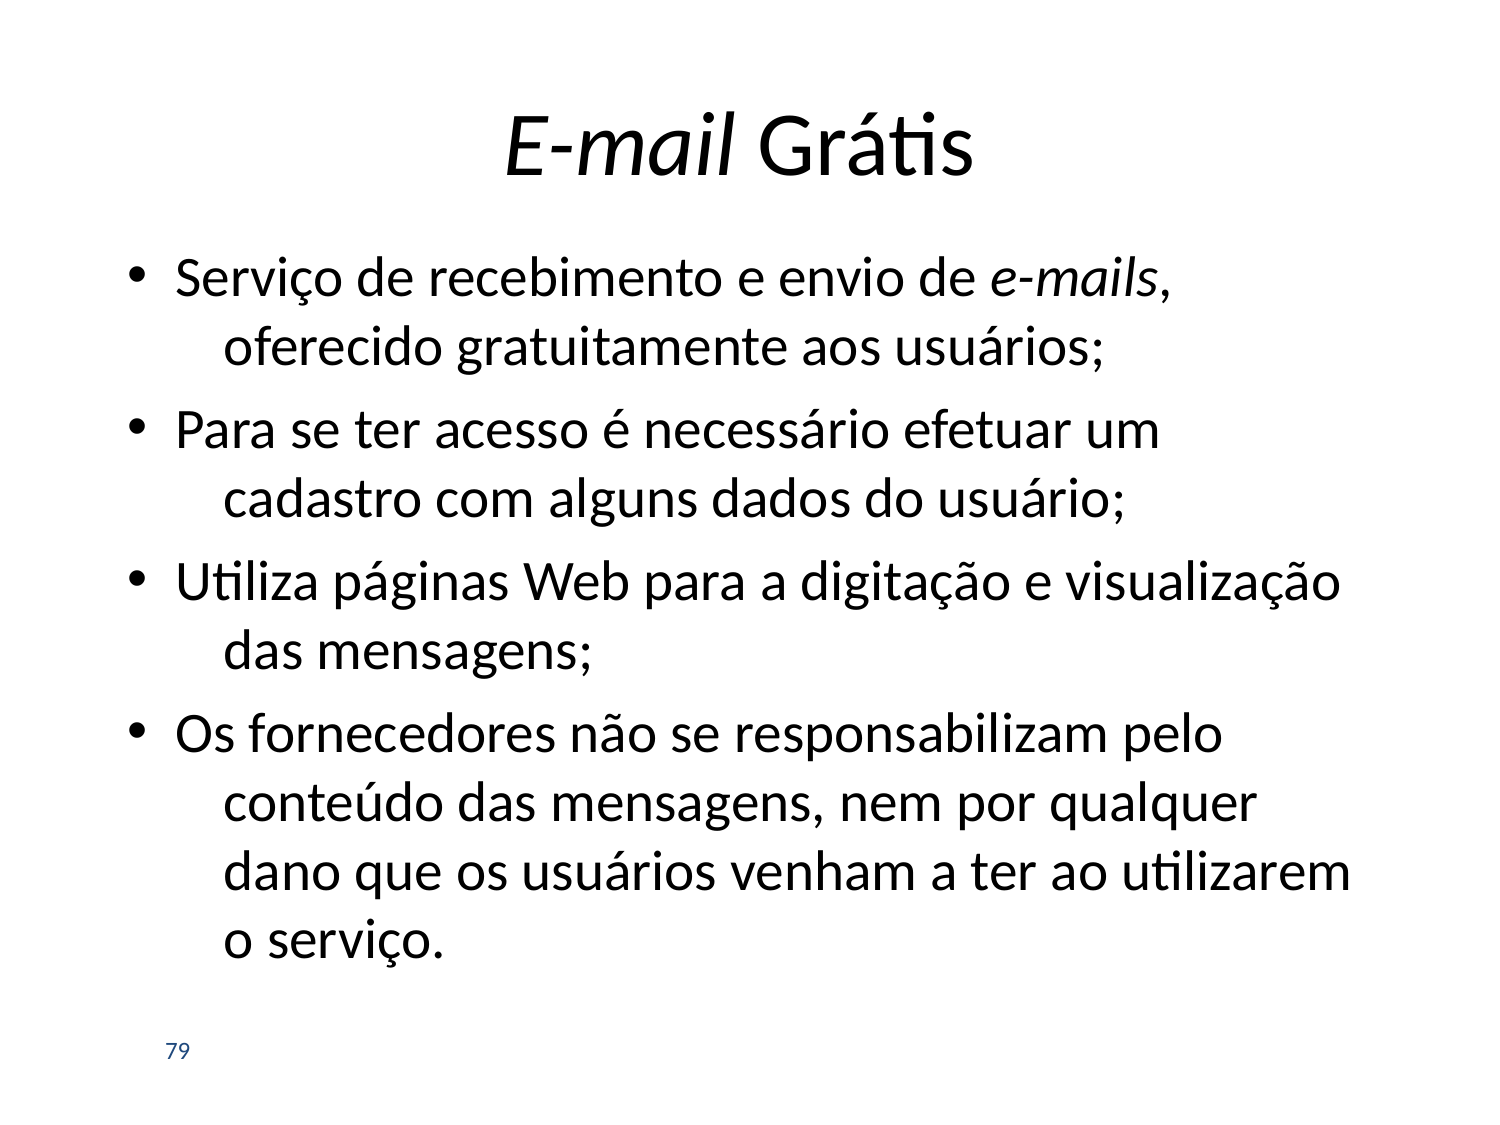

# E-mail Grátis
Serviço de recebimento e envio de e-mails, oferecido gratuitamente aos usuários;
Para se ter acesso é necessário efetuar um cadastro com alguns dados do usuário;
Utiliza páginas Web para a digitação e visualização das mensagens;
Os fornecedores não se responsabilizam pelo conteúdo das mensagens, nem por qualquer dano que os usuários venham a ter ao utilizarem o serviço.